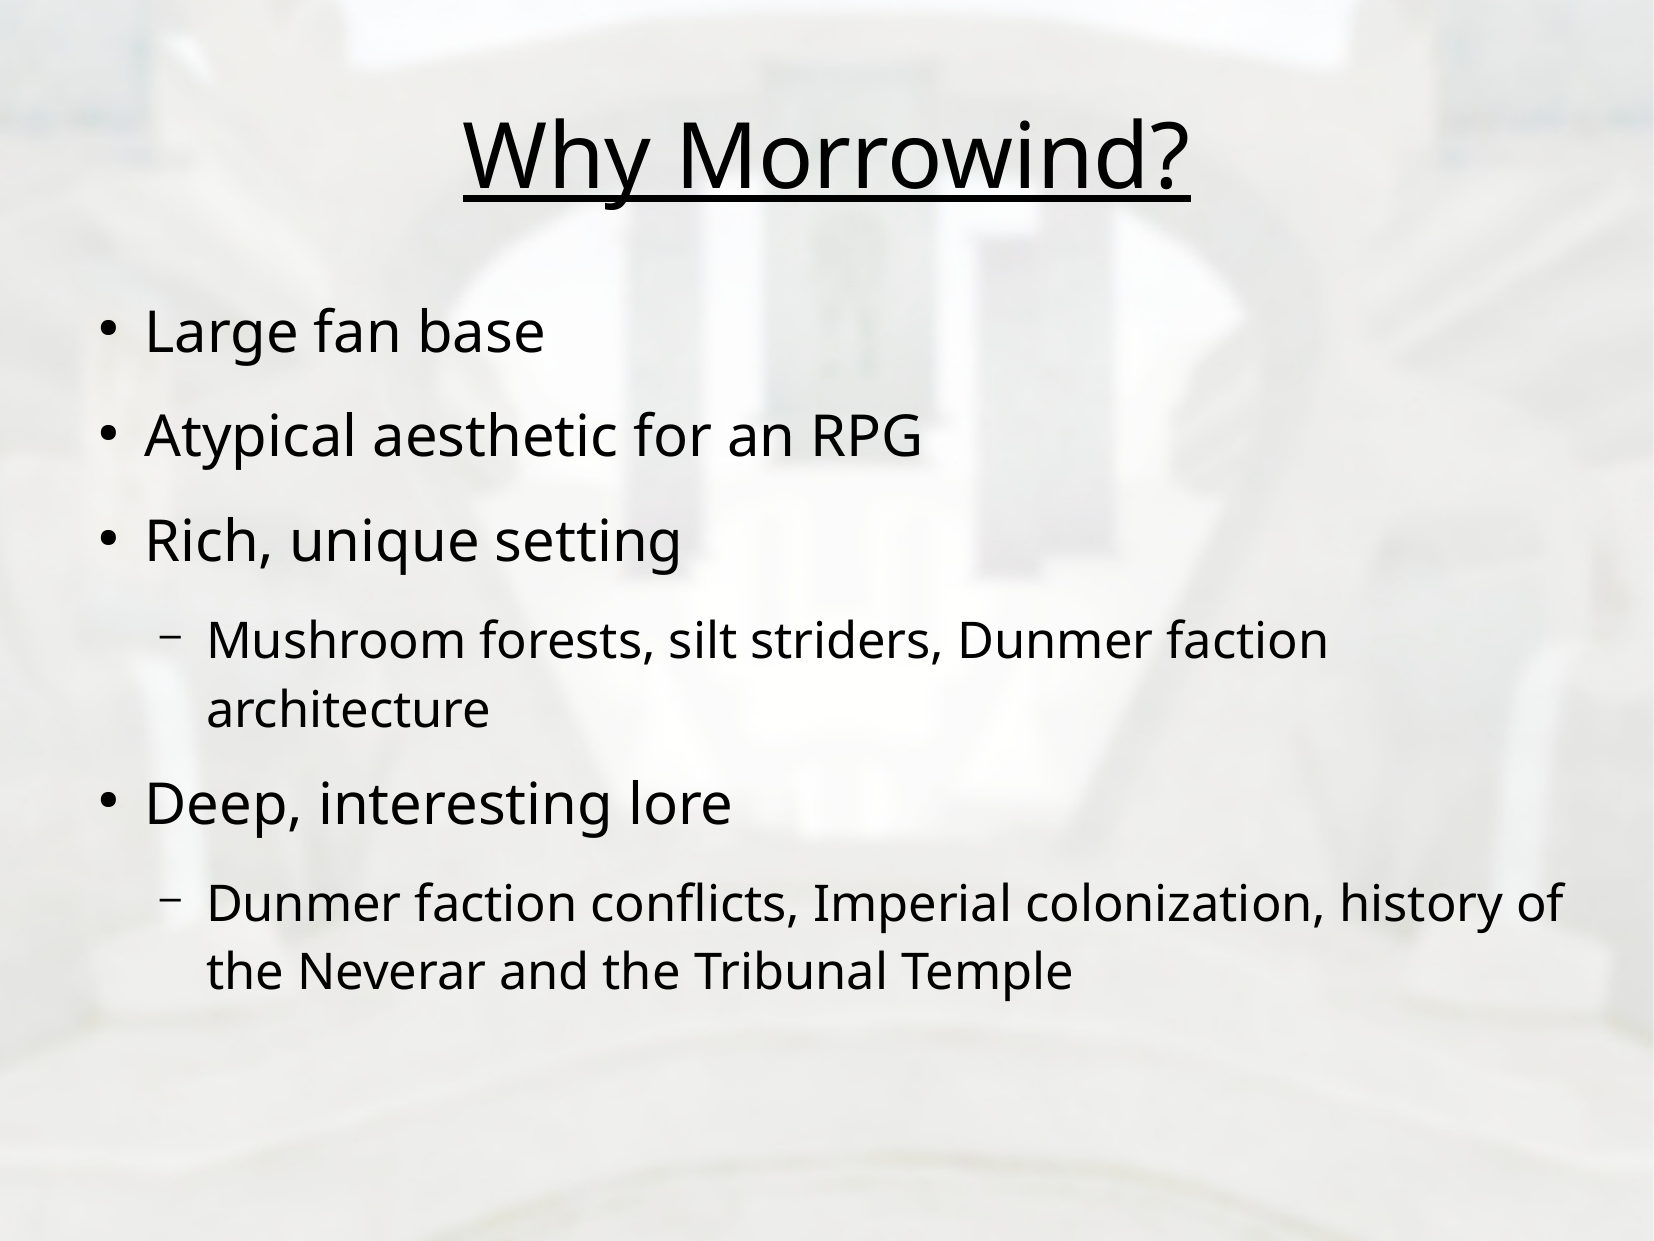

# Why Morrowind?
Large fan base
Atypical aesthetic for an RPG
Rich, unique setting
Mushroom forests, silt striders, Dunmer faction architecture
Deep, interesting lore
Dunmer faction conflicts, Imperial colonization, history of the Neverar and the Tribunal Temple